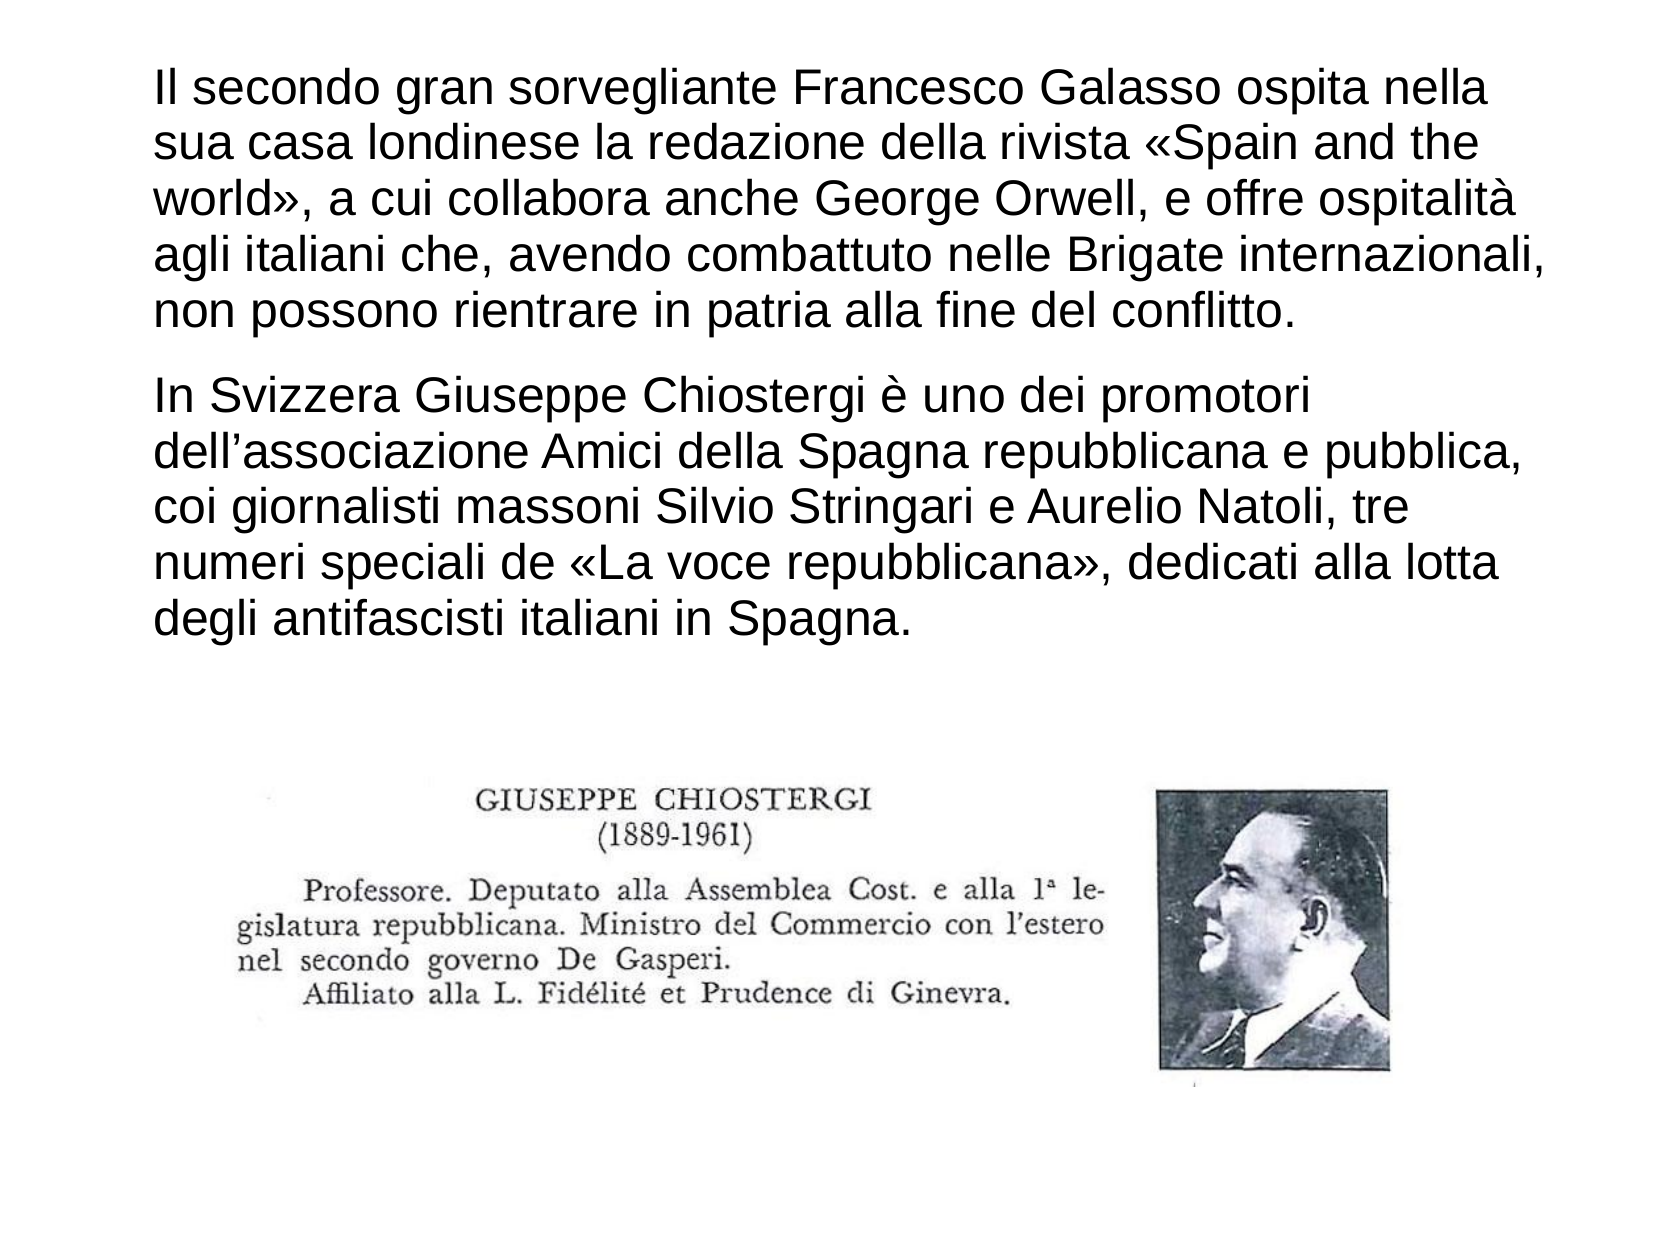

# Il secondo gran sorvegliante Francesco Galasso ospita nella sua casa londinese la redazione della rivista «Spain and the world», a cui collabora anche George Orwell, e offre ospitalità agli italiani che, avendo combattuto nelle Brigate internazionali, non possono rientrare in patria alla fine del conflitto.
In Svizzera Giuseppe Chiostergi è uno dei promotori dell’associazione Amici della Spagna repubblicana e pubblica, coi giornalisti massoni Silvio Stringari e Aurelio Natoli, tre numeri speciali de «La voce repubblicana», dedicati alla lotta degli antifascisti italiani in Spagna.